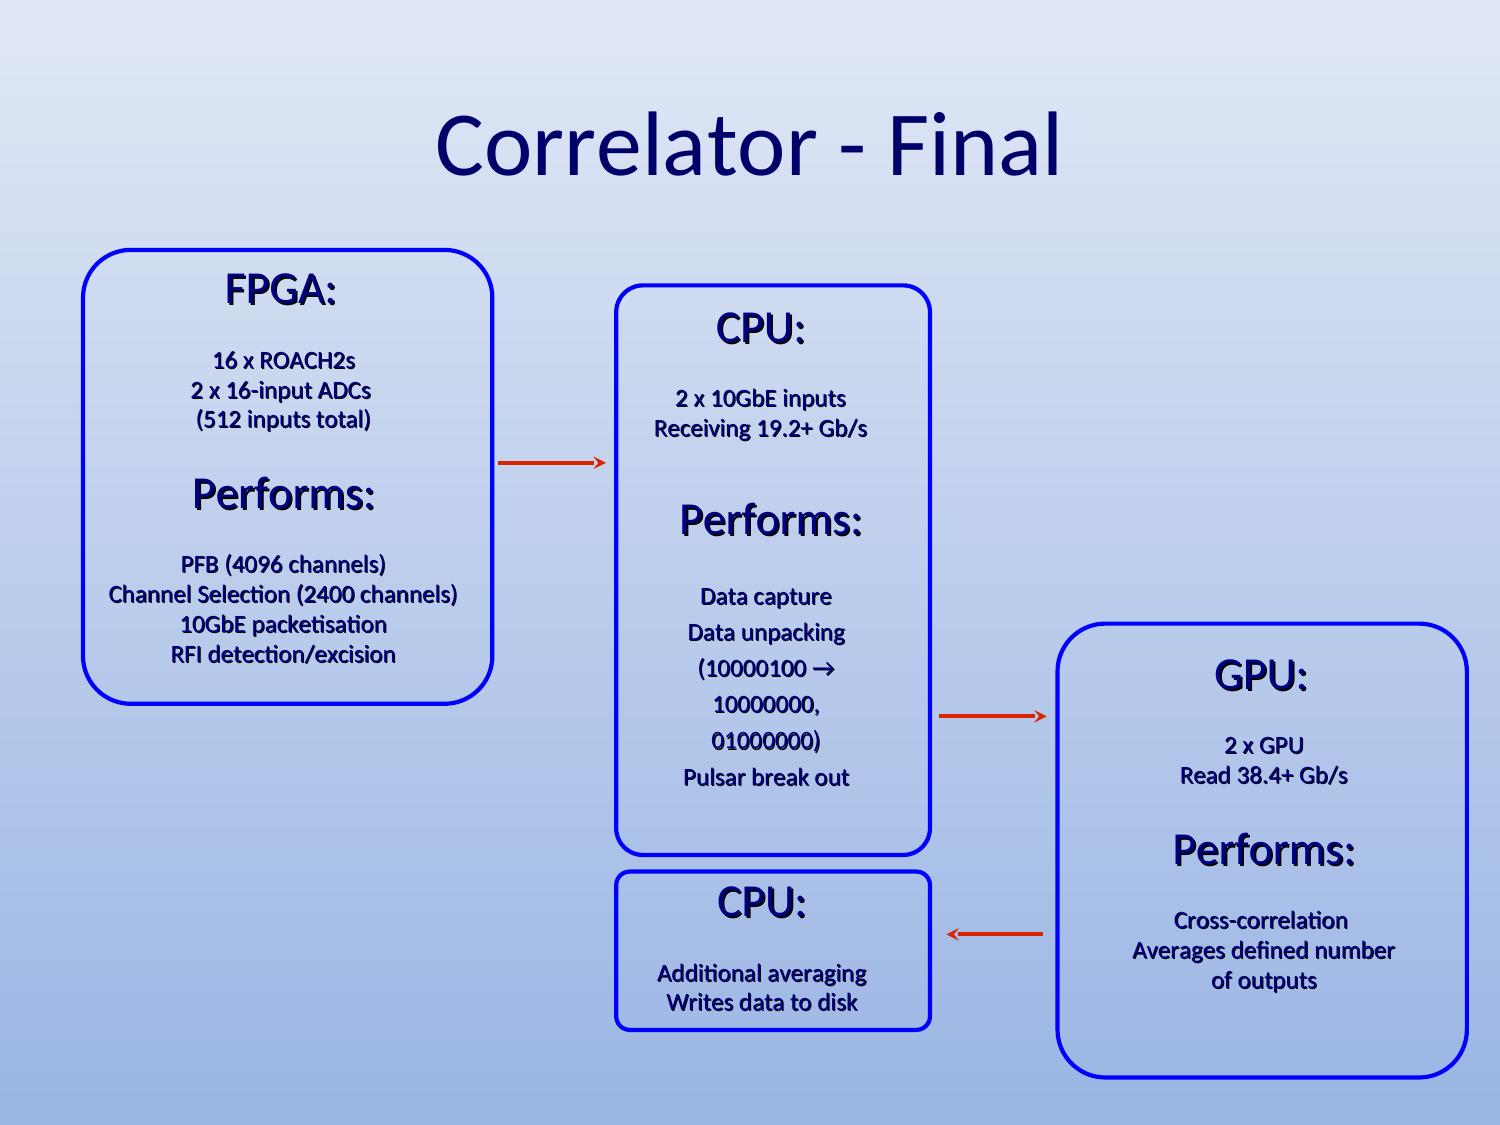

# Correlator - Final
FPGA:
16 x ROACH2s
2 x 16-input ADCs
(512 inputs total)
Performs:
PFB (4096 channels)
Channel Selection (2400 channels)
10GbE packetisation
RFI detection/excision
CPU:
2 x 10GbE inputs
Receiving 19.2+ Gb/s
Performs:
Data capture
Data unpacking
(10000100 →
10000000,
01000000)
Pulsar break out
GPU:
2 x GPU
Read 38.4+ Gb/s
Performs:
Cross-correlation
Averages defined number
of outputs
CPU:
Additional averaging
Writes data to disk